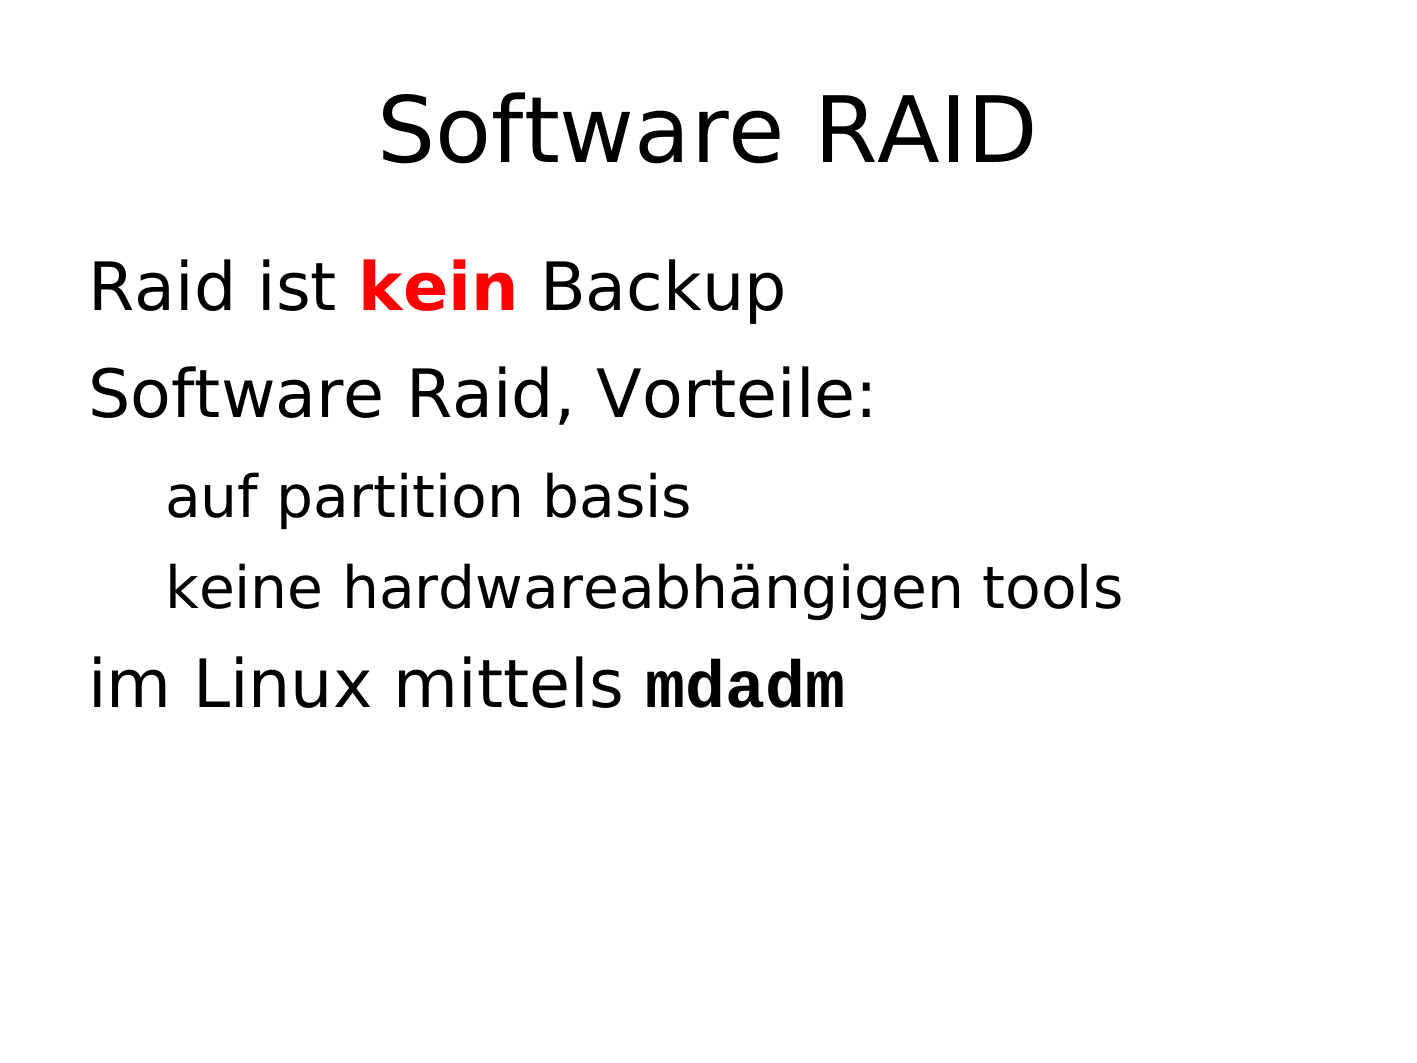

# Software RAID
Raid ist kein Backup
Software Raid, Vorteile:
auf partition basis
keine hardwareabhängigen tools
im Linux mittels mdadm